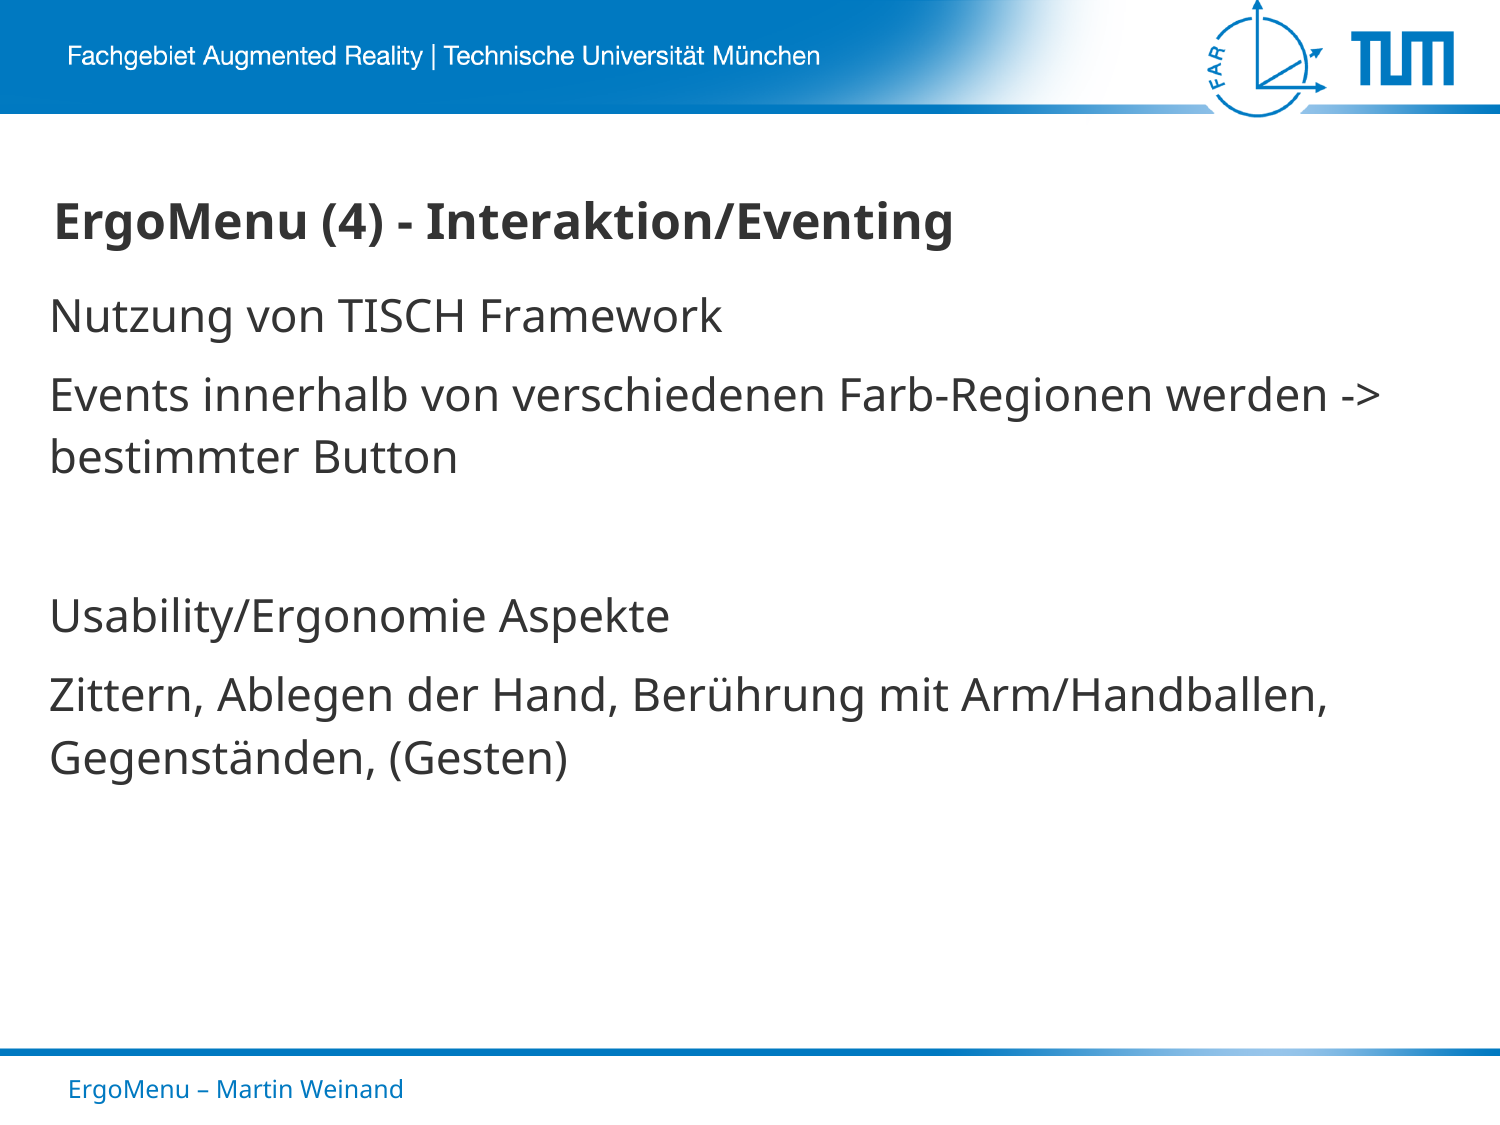

# ErgoMenu (4) - Interaktion/Eventing
Nutzung von TISCH Framework
Events innerhalb von verschiedenen Farb-Regionen werden -> bestimmter Button
Usability/Ergonomie Aspekte
Zittern, Ablegen der Hand, Berührung mit Arm/Handballen, Gegenständen, (Gesten)
ErgoMenu – Martin Weinand